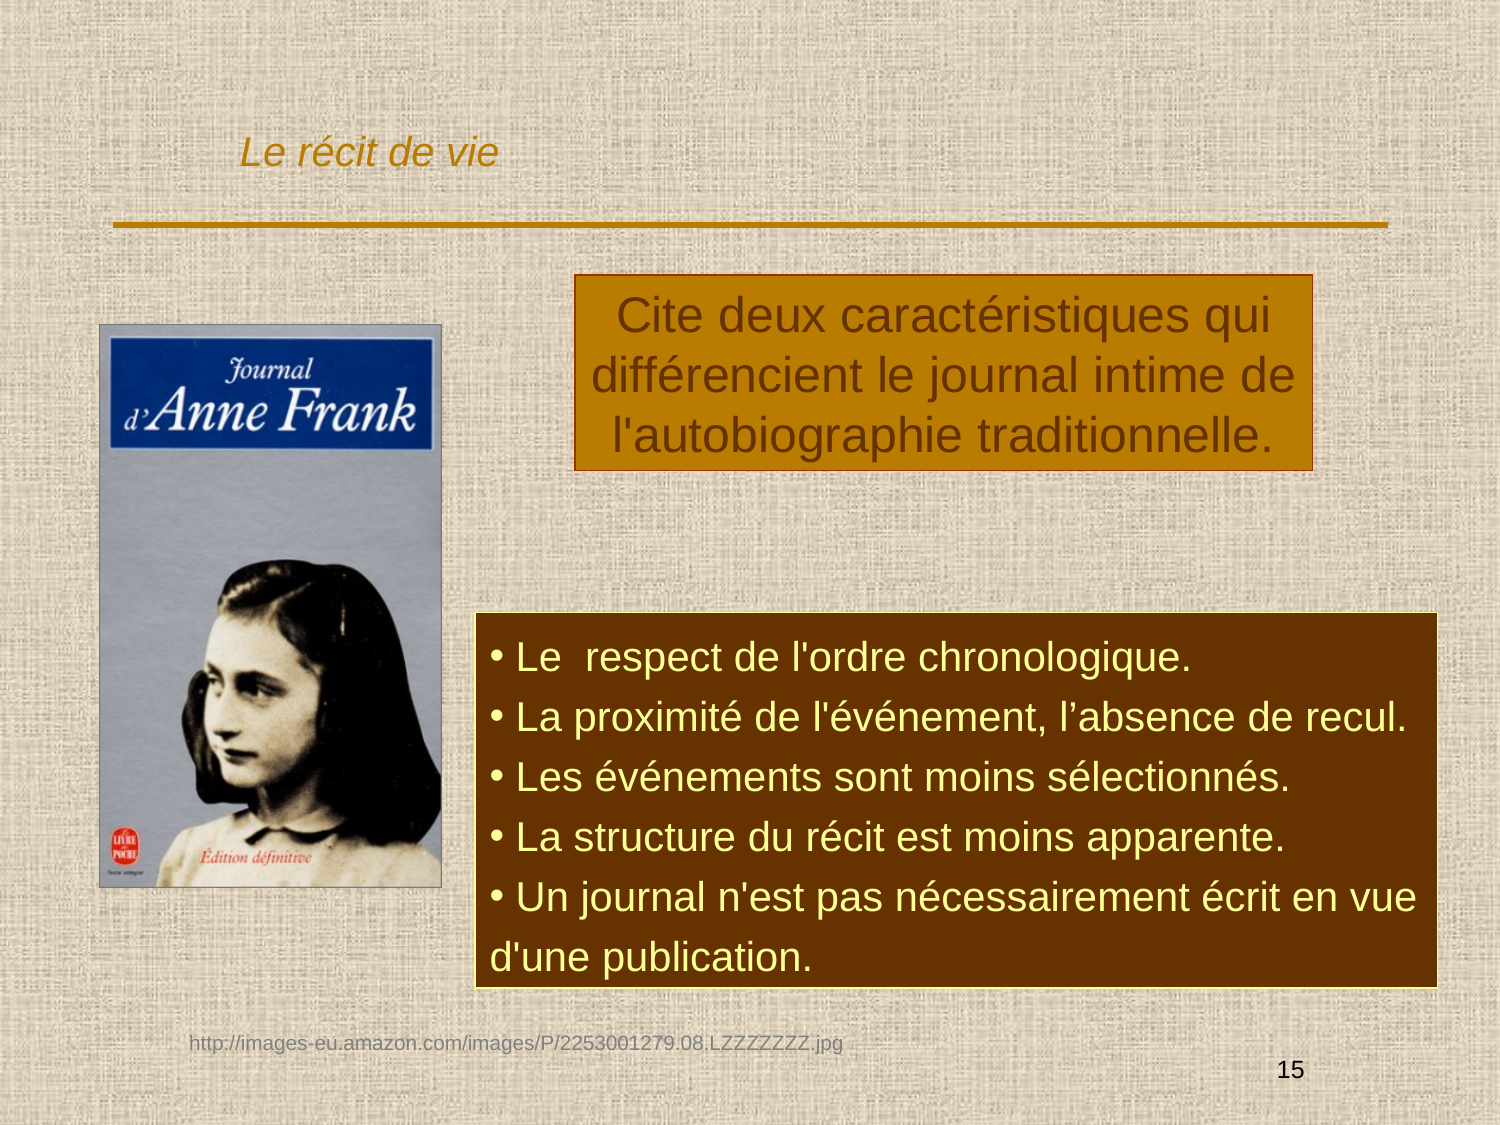

Le récit de vie
Cite deux caractéristiques qui différencient le journal intime de l'autobiographie traditionnelle.
 Le respect de l'ordre chronologique.
 La proximité de l'événement, l’absence de recul.
 Les événements sont moins sélectionnés.
 La structure du récit est moins apparente.
 Un journal n'est pas nécessairement écrit en vue d'une publication.
http://images-eu.amazon.com/images/P/2253001279.08.LZZZZZZZ.jpg
15